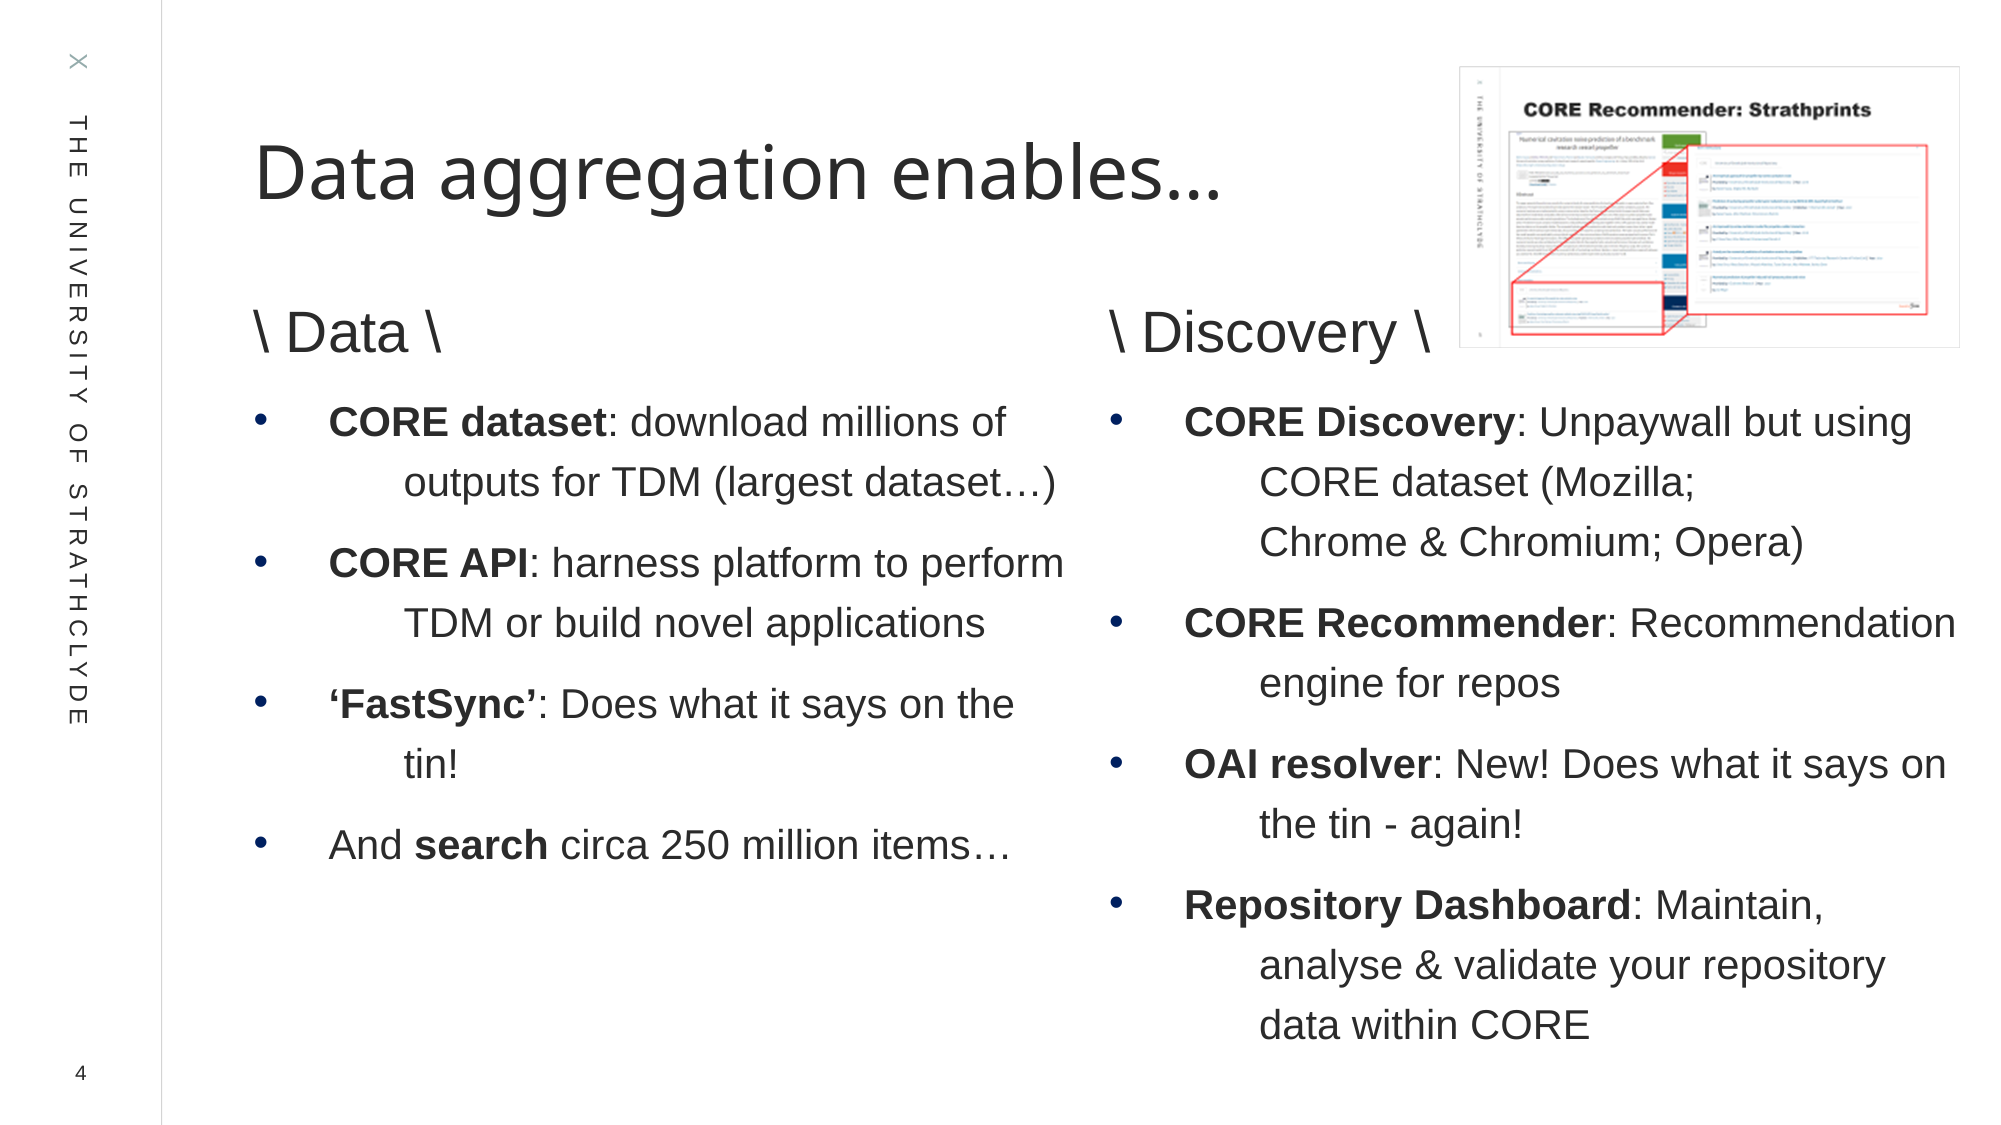

# Data aggregation enables…
\ Data \
CORE dataset: download millions of outputs for TDM (largest dataset…)
CORE API: harness platform to perform TDM or build novel applications
‘FastSync’: Does what it says on the tin!
And search circa 250 million items…
\ Discovery \
CORE Discovery: Unpaywall but using CORE dataset (Mozilla; Chrome & Chromium; Opera)
CORE Recommender: Recommendation engine for repos
OAI resolver: New! Does what it says on the tin - again!
Repository Dashboard: Maintain, analyse & validate your repository data within CORE